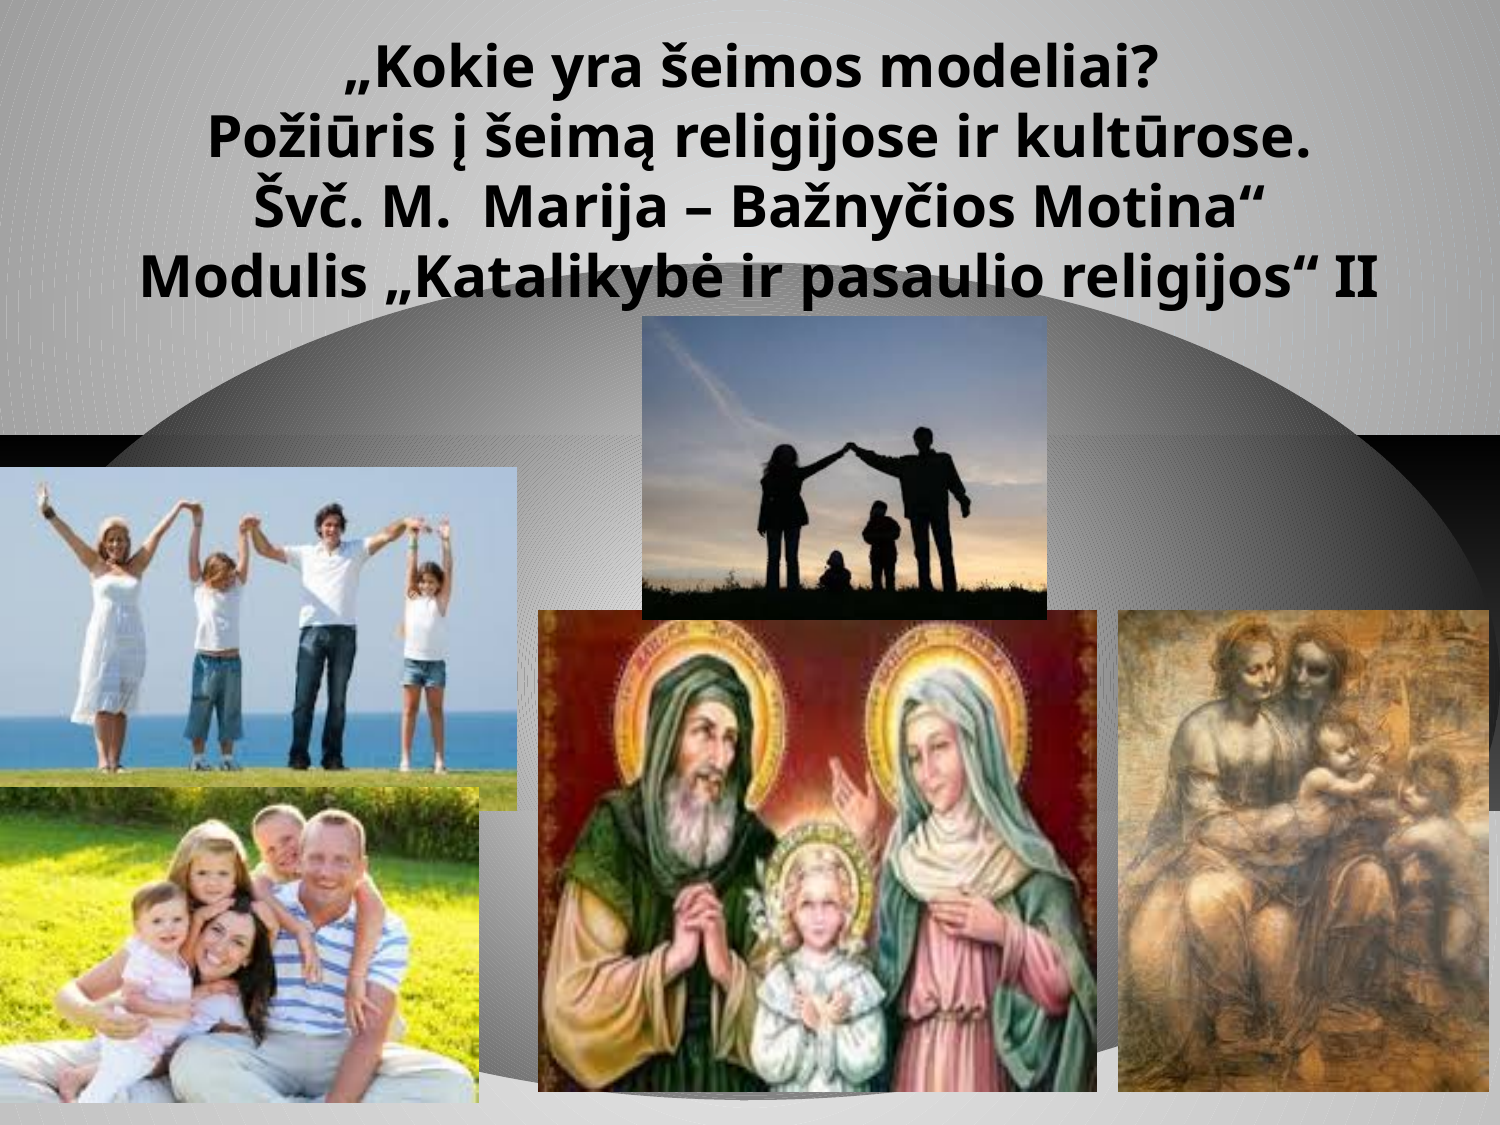

„Kokie yra šeimos modeliai?
Požiūris į šeimą religijose ir kultūrose.
Švč. M. Marija – Bažnyčios Motina“
Modulis „Katalikybė ir pasaulio religijos“ II etapas
#